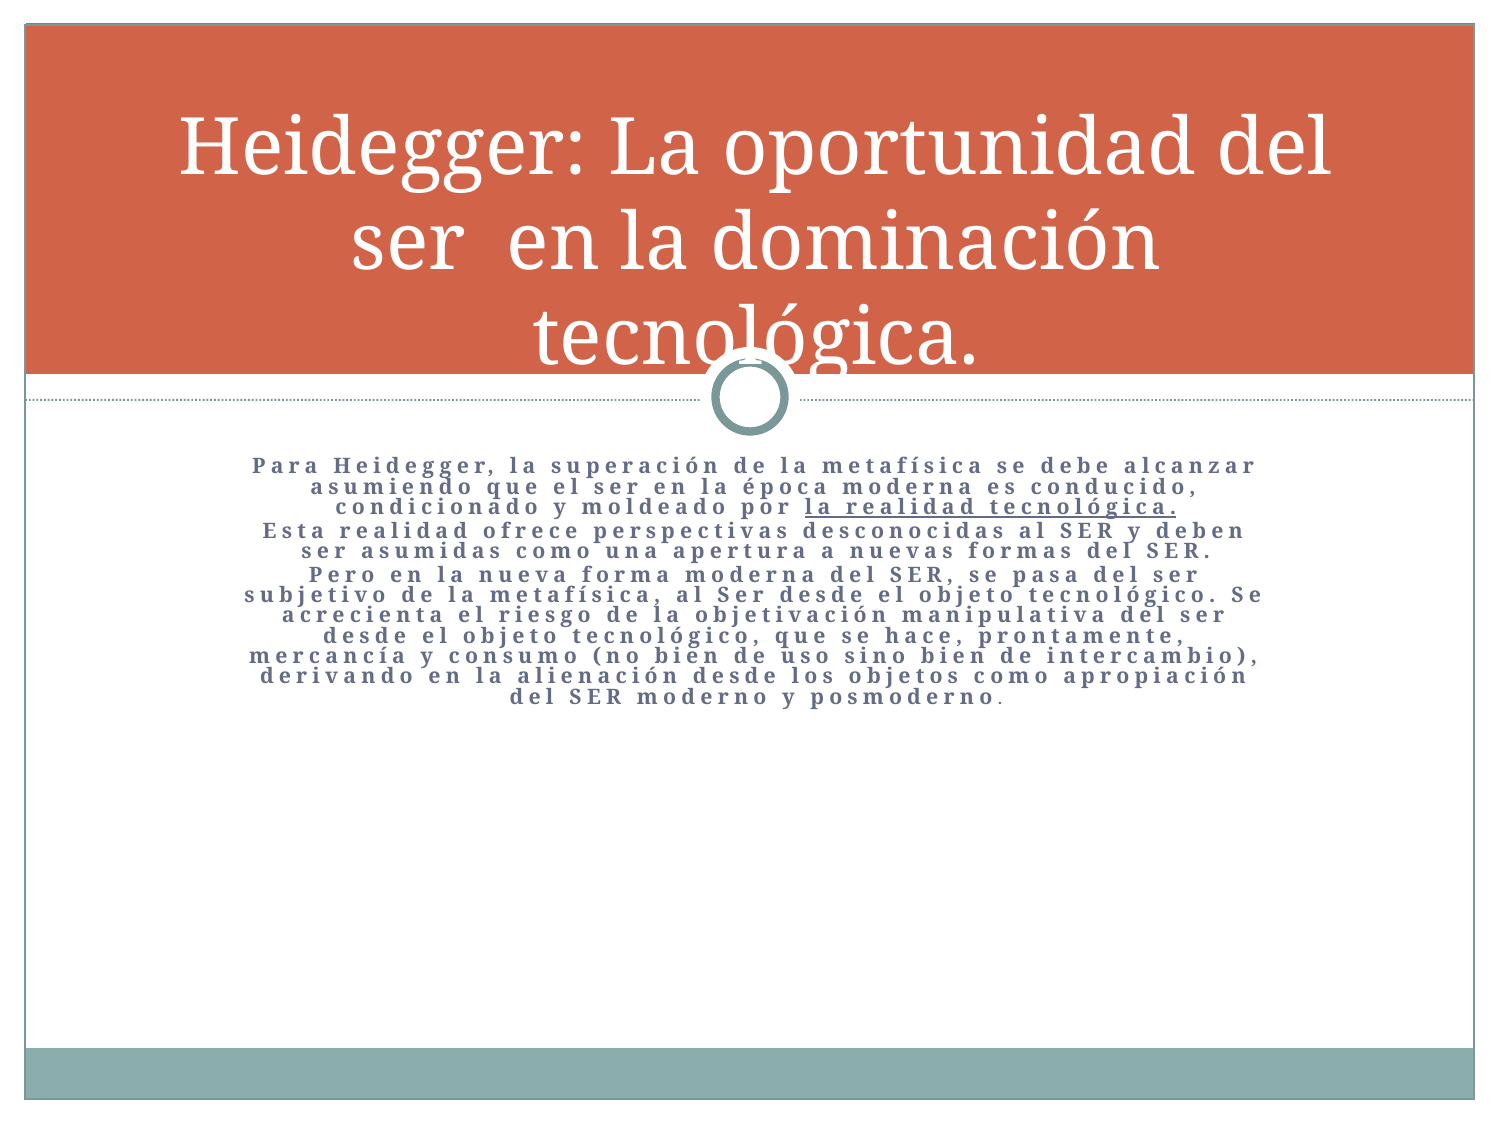

Heidegger: La oportunidad del ser en la dominación tecnológica.
# Para Heidegger, la superación de la metafísica se debe alcanzar asumiendo que el ser en la época moderna es conducido, condicionado y moldeado por la realidad tecnológica.
Esta realidad ofrece perspectivas desconocidas al SER y deben ser asumidas como una apertura a nuevas formas del SER.
Pero en la nueva forma moderna del SER, se pasa del ser subjetivo de la metafísica, al Ser desde el objeto tecnológico. Se acrecienta el riesgo de la objetivación manipulativa del ser desde el objeto tecnológico, que se hace, prontamente, mercancía y consumo (no bien de uso sino bien de intercambio), derivando en la alienación desde los objetos como apropiación del SER moderno y posmoderno.